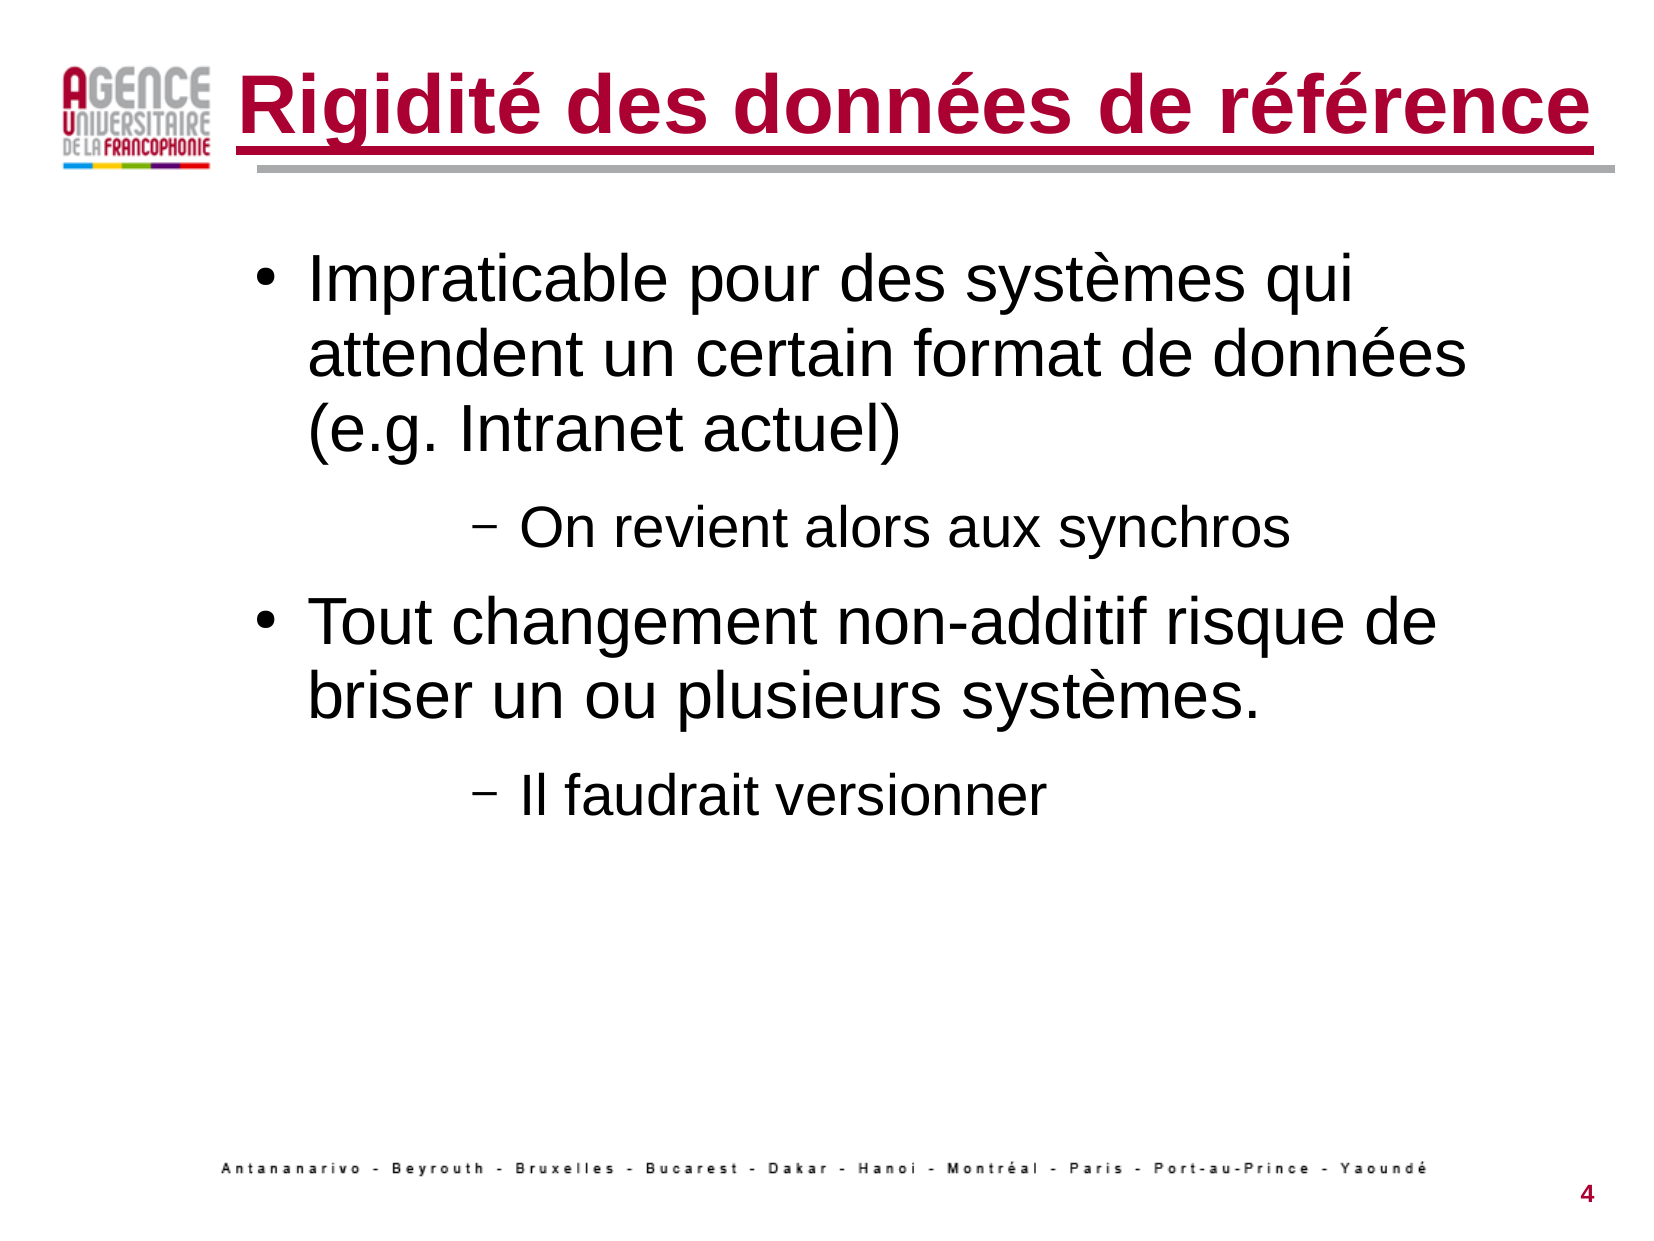

# Rigidité des données de référence
Impraticable pour des systèmes qui attendent un certain format de données (e.g. Intranet actuel)
On revient alors aux synchros
Tout changement non-additif risque de briser un ou plusieurs systèmes.
Il faudrait versionner
4